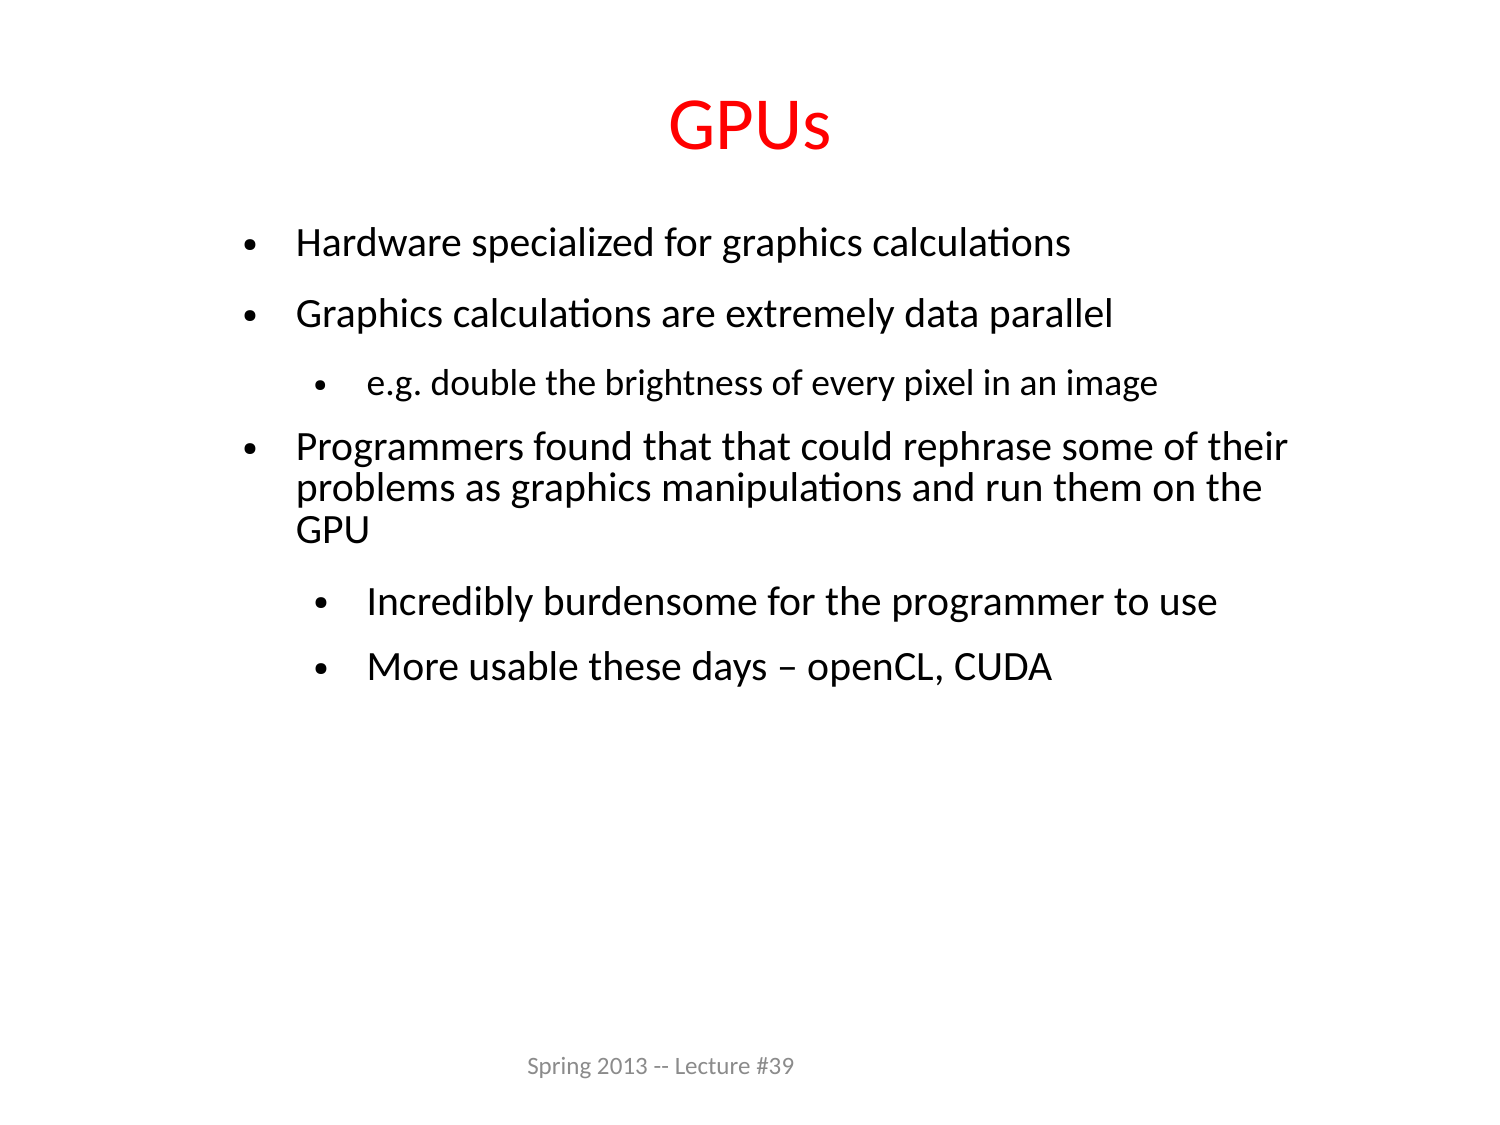

# GPUs
Hardware specialized for graphics calculations
Graphics calculations are extremely data parallel
e.g. double the brightness of every pixel in an image
Programmers found that that could rephrase some of their problems as graphics manipulations and run them on the GPU
Incredibly burdensome for the programmer to use
More usable these days – openCL, CUDA